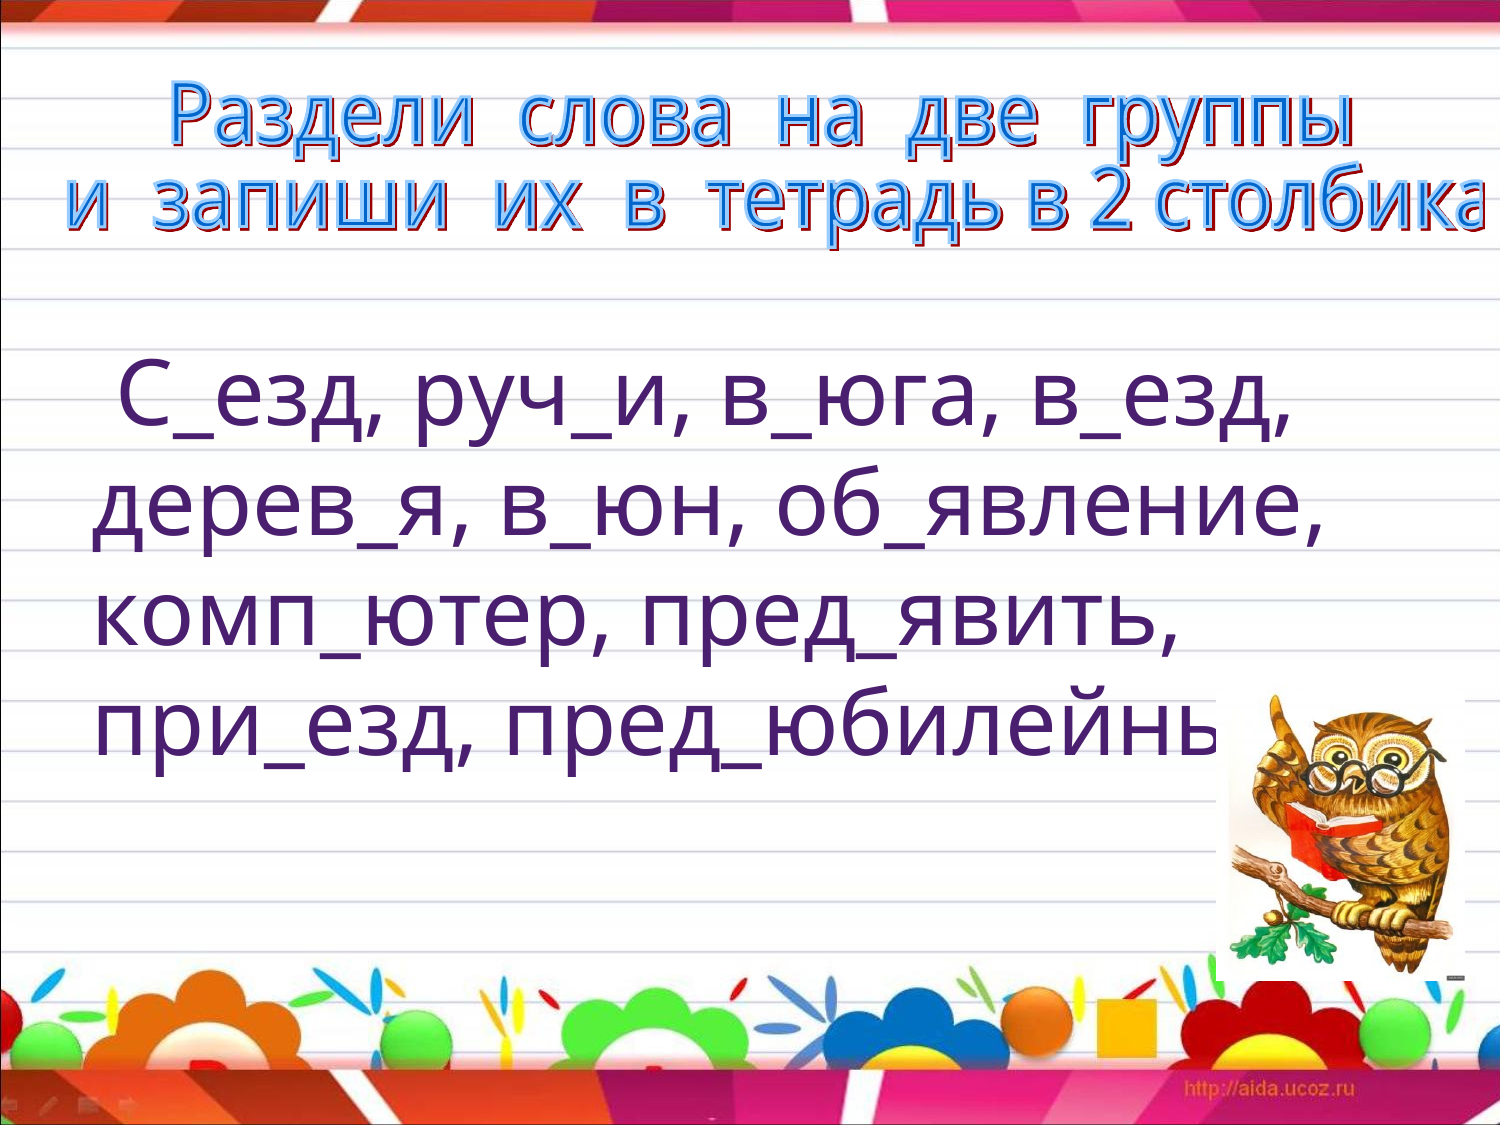

Раздели слова на две группы
 и запиши их в тетрадь в 2 столбика
 С_езд, руч_и, в_юга, в_езд, дерев_я, в_юн, об_явление, комп_ютер, пред_явить, при_езд, пред_юбилейный